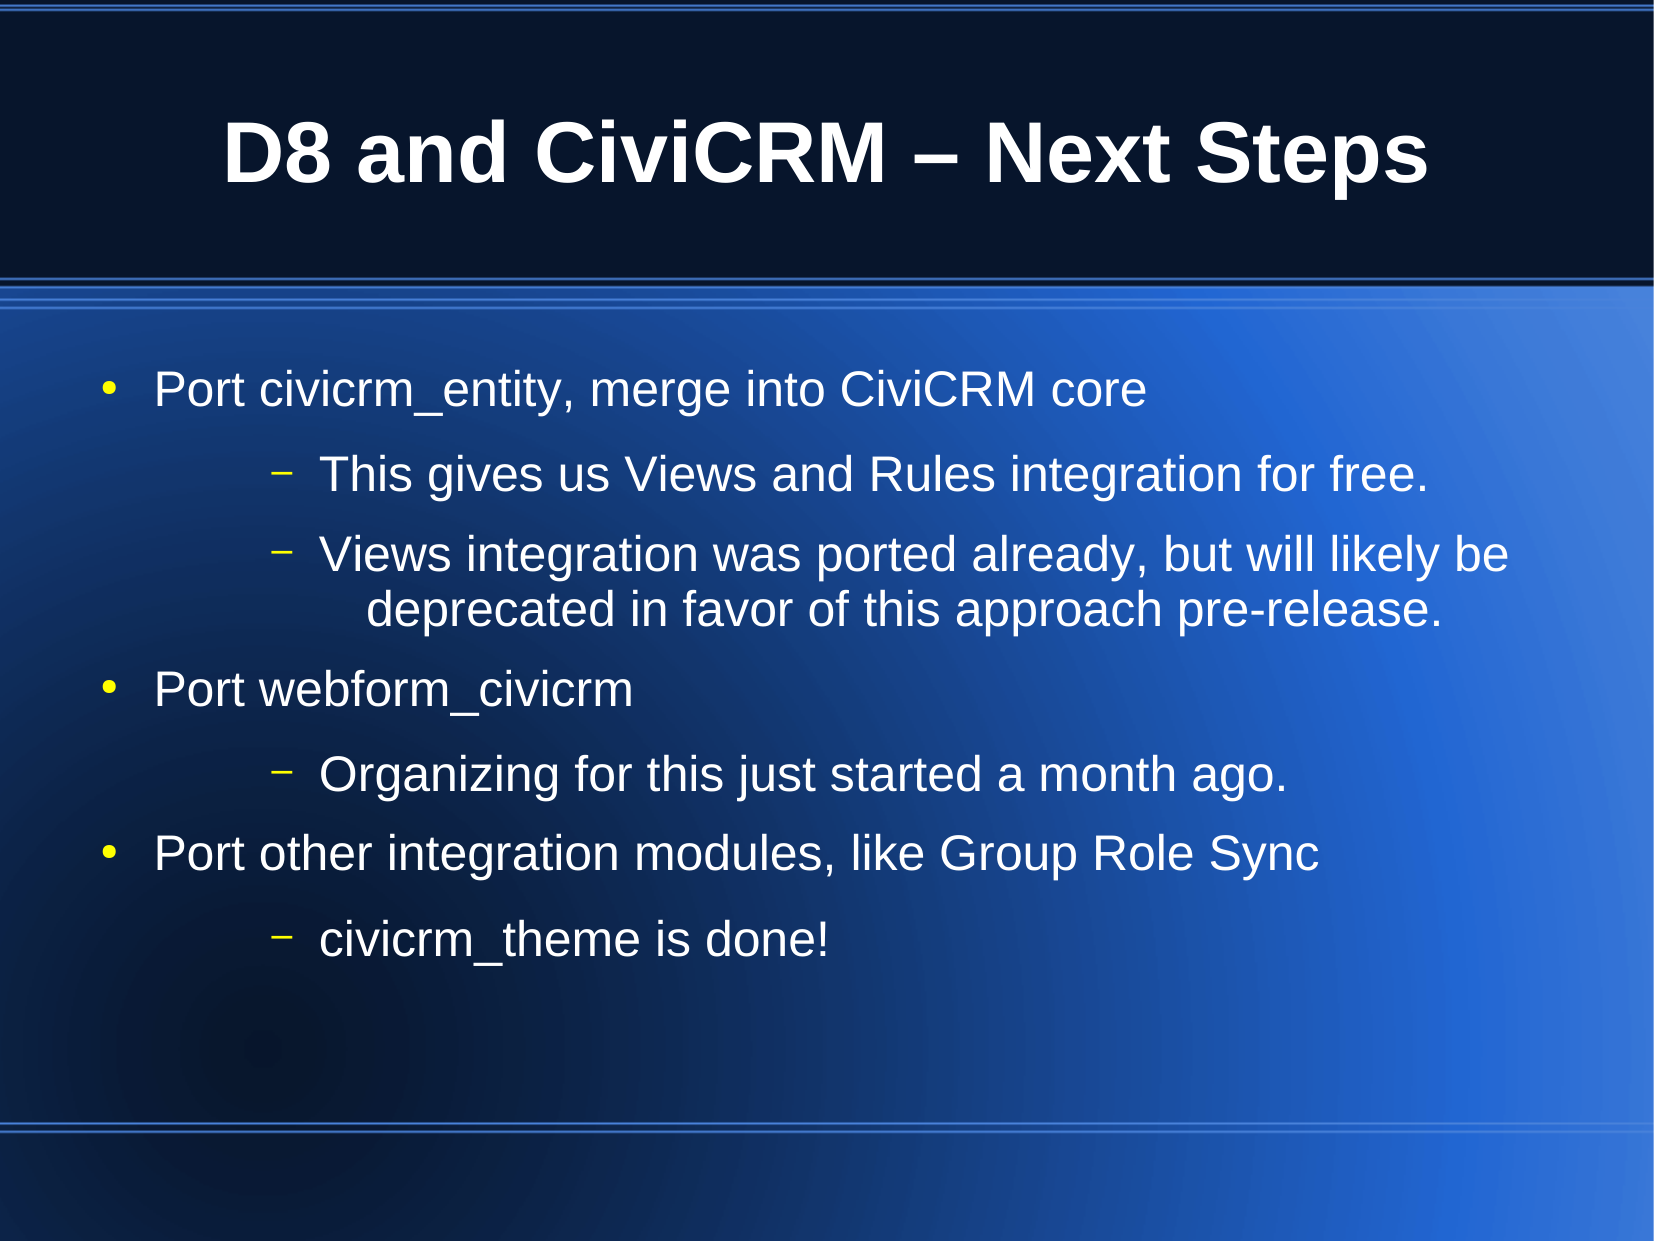

# D8 and CiviCRM – Next Steps
Port civicrm_entity, merge into CiviCRM core
This gives us Views and Rules integration for free.
Views integration was ported already, but will likely be deprecated in favor of this approach pre-release.
Port webform_civicrm
Organizing for this just started a month ago.
Port other integration modules, like Group Role Sync
civicrm_theme is done!